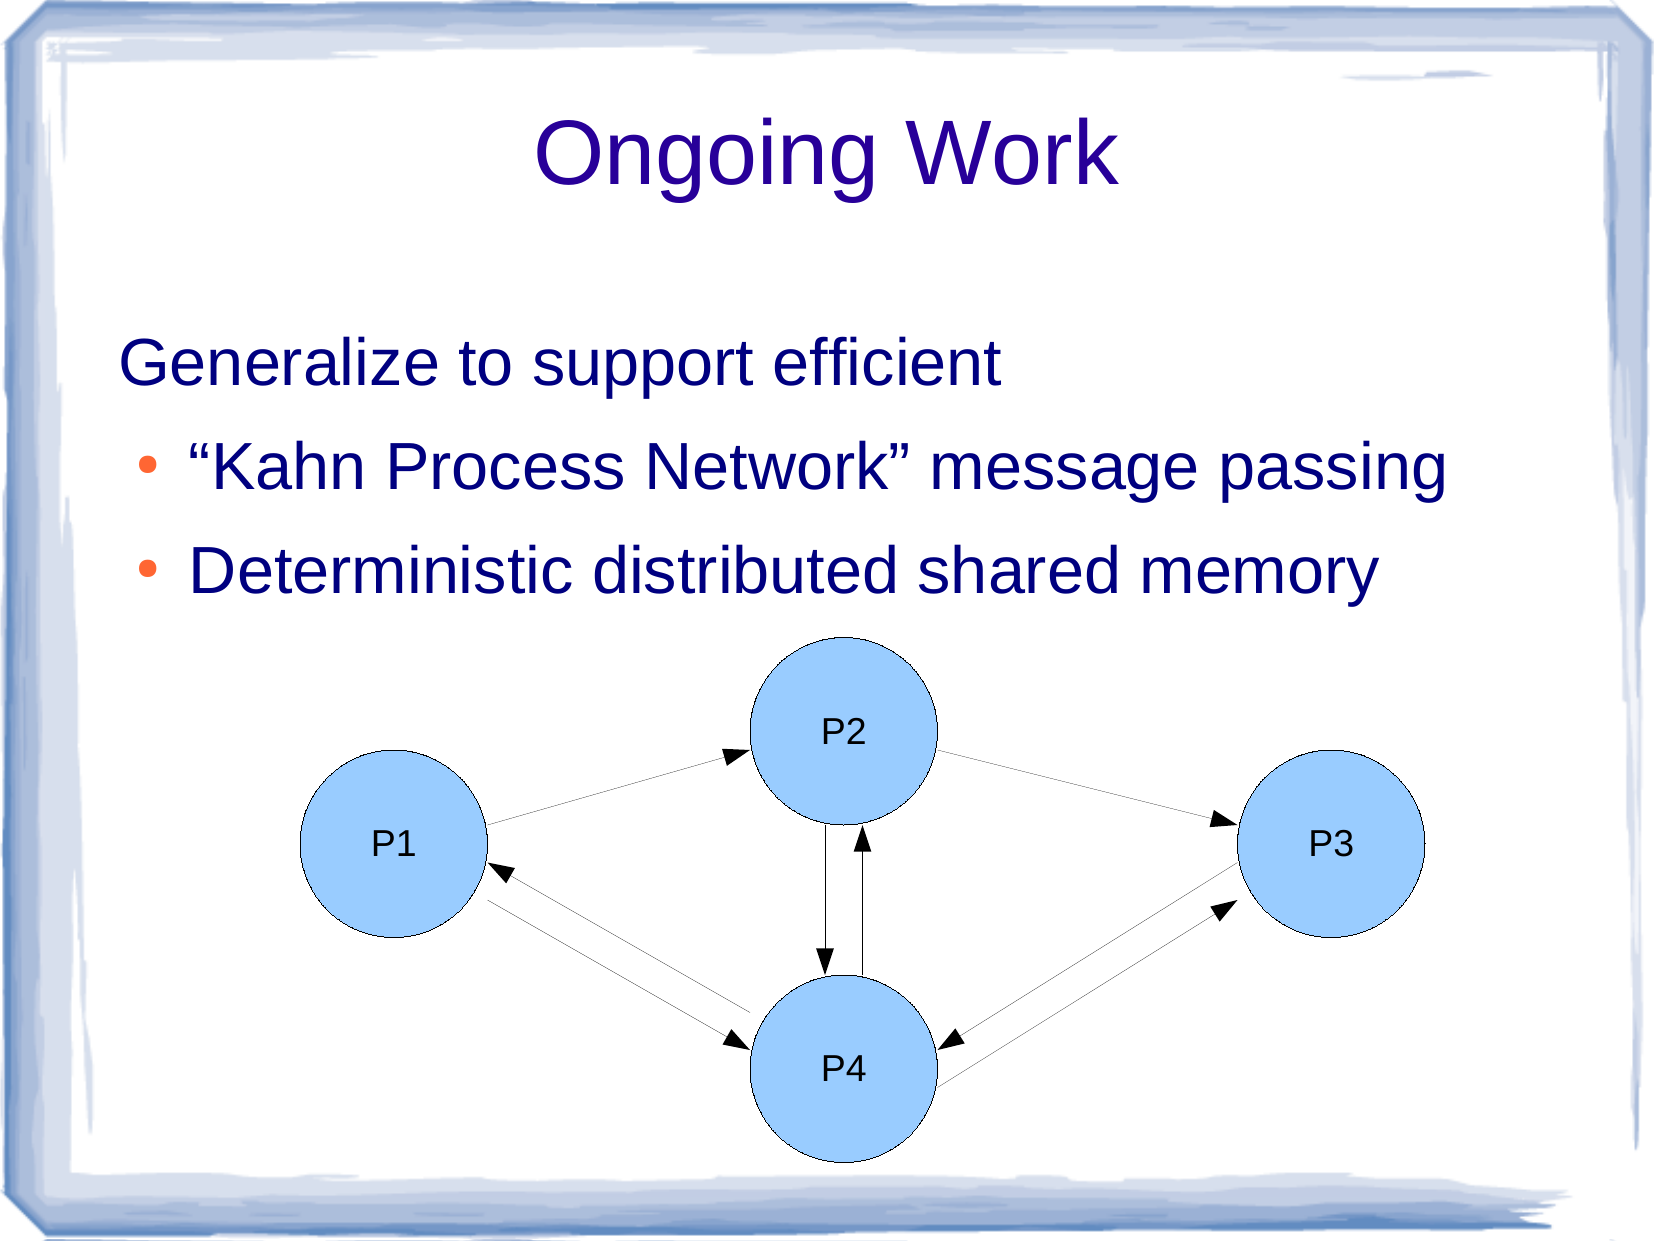

# Ongoing Work
Generalize to support efficient
“Kahn Process Network” message passing
Deterministic distributed shared memory
P2
P1
P3
P4